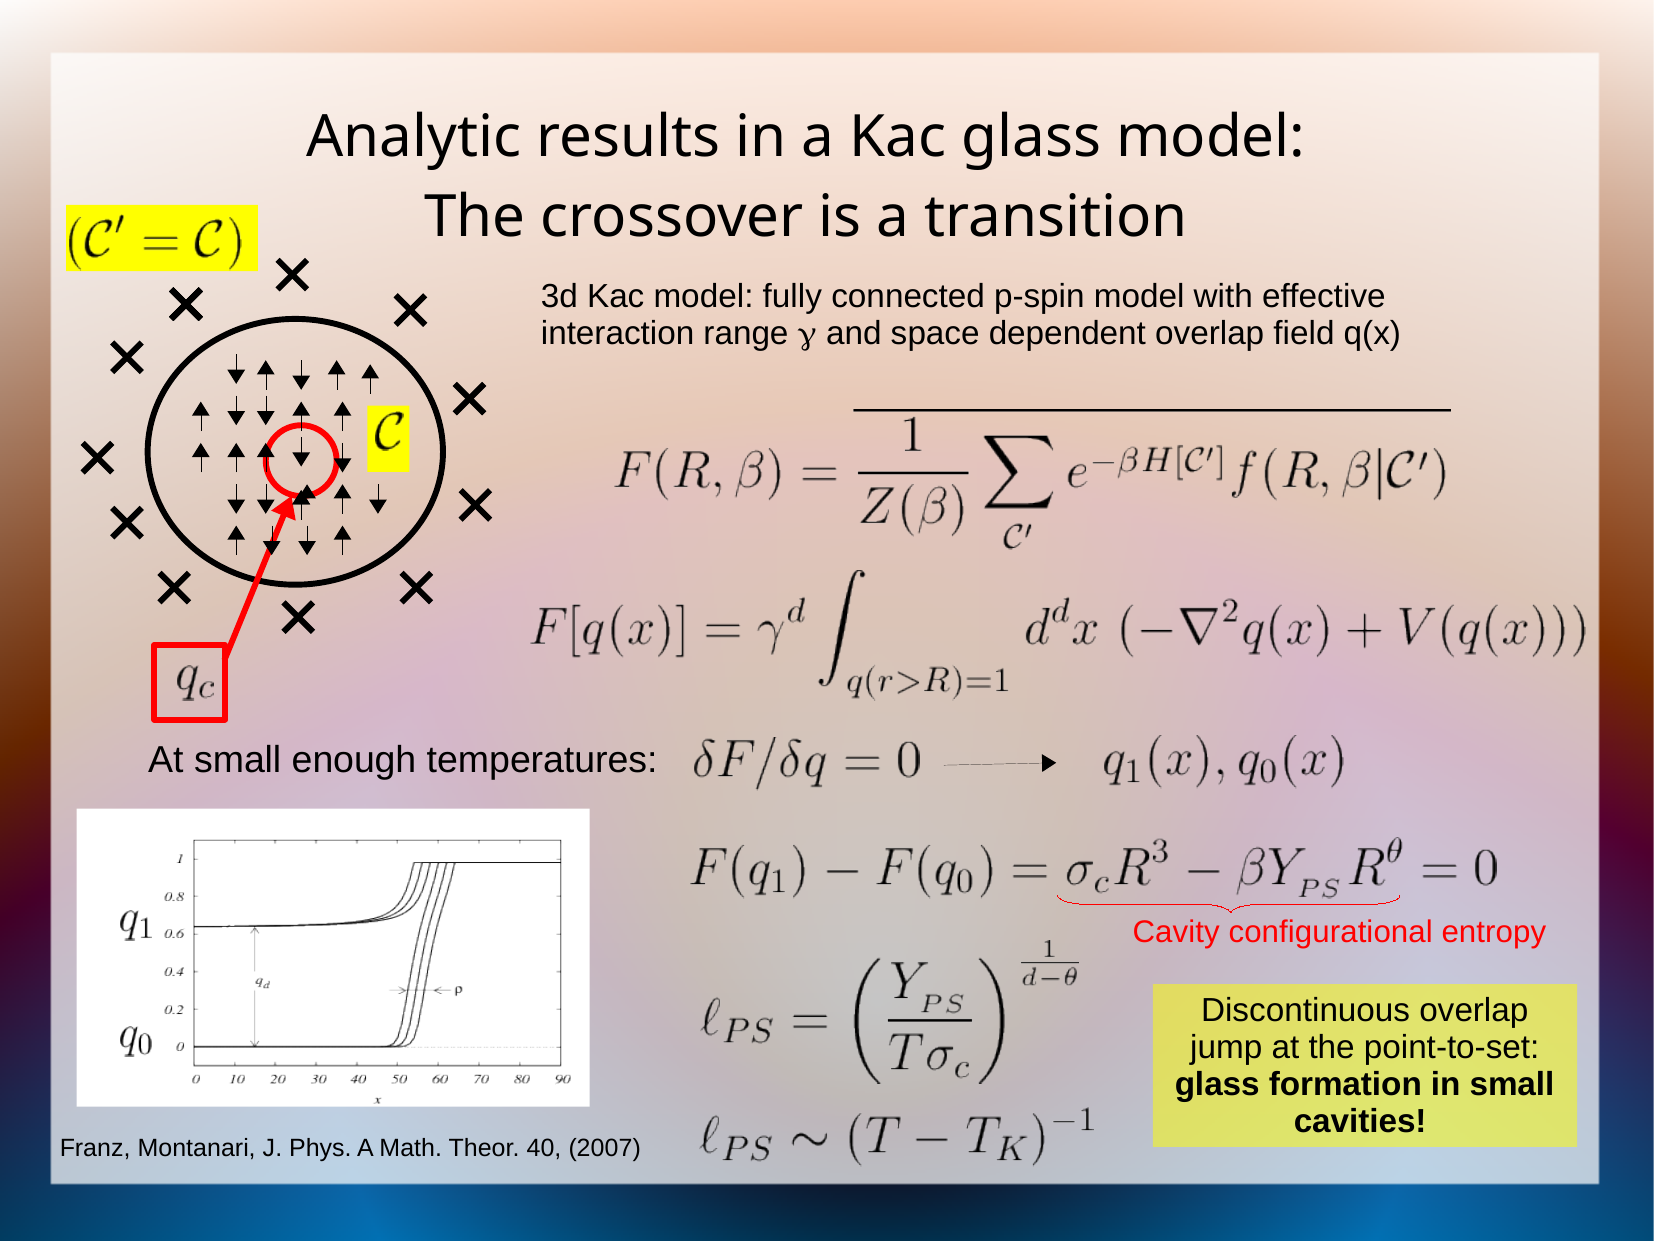

Analytic results in a Kac glass model:
The crossover is a transition
3d Kac model: fully connected p-spin model with effective interaction range g and space dependent overlap field q(x)
At small enough temperatures:
Cavity configurational entropy
Discontinuous overlap jump at the point-to-set:
glass formation in small cavities!
Franz, Montanari, J. Phys. A Math. Theor. 40, (2007)